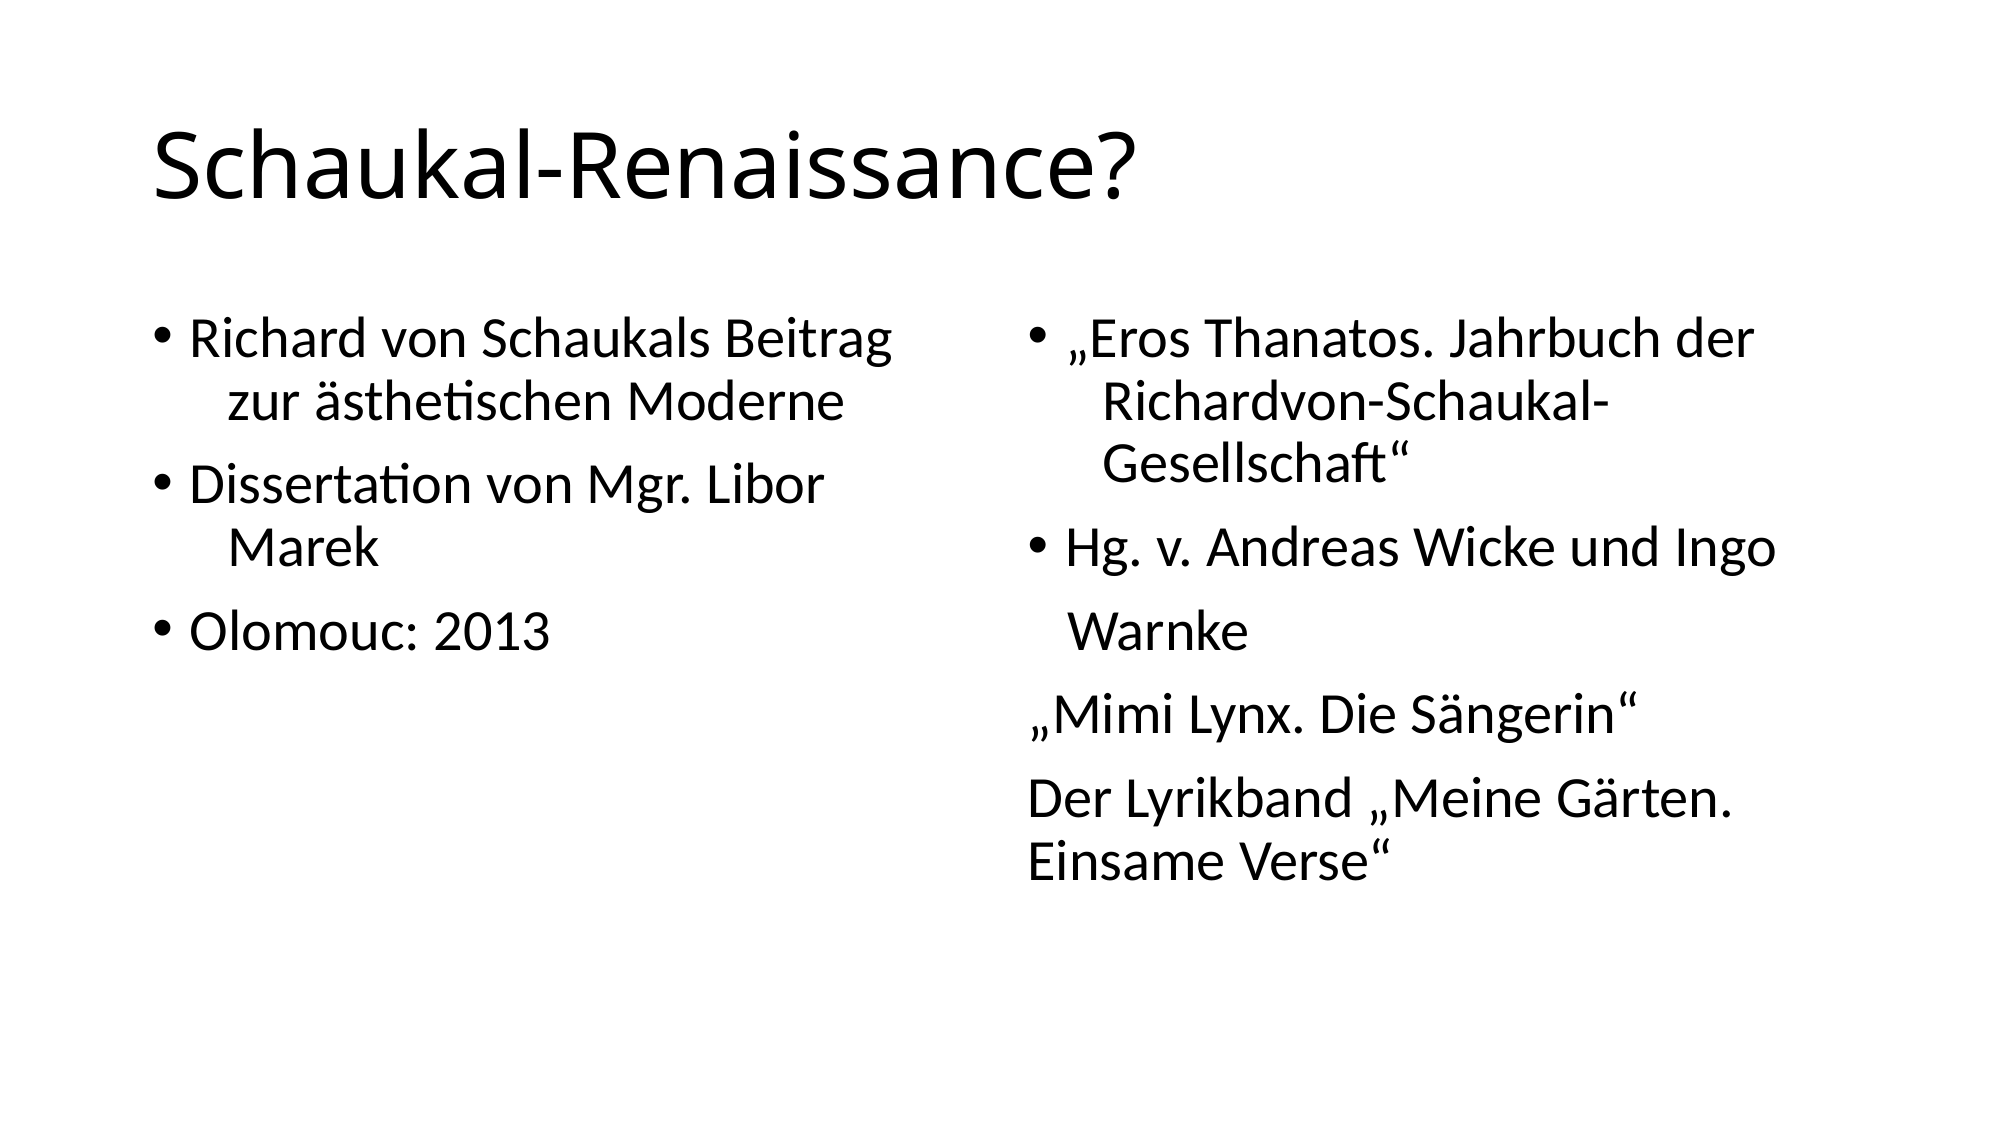

# Schaukal-Renaissance?
Richard von Schaukals Beitrag zur ästhetischen Moderne
Dissertation von Mgr. Libor Marek
Olomouc: 2013
„Eros Thanatos. Jahrbuch der Richardvon-Schaukal-Gesellschaft“
Hg. v. Andreas Wicke und Ingo
 Warnke
„Mimi Lynx. Die Sängerin“
Der Lyrikband „Meine Gärten. Einsame Verse“